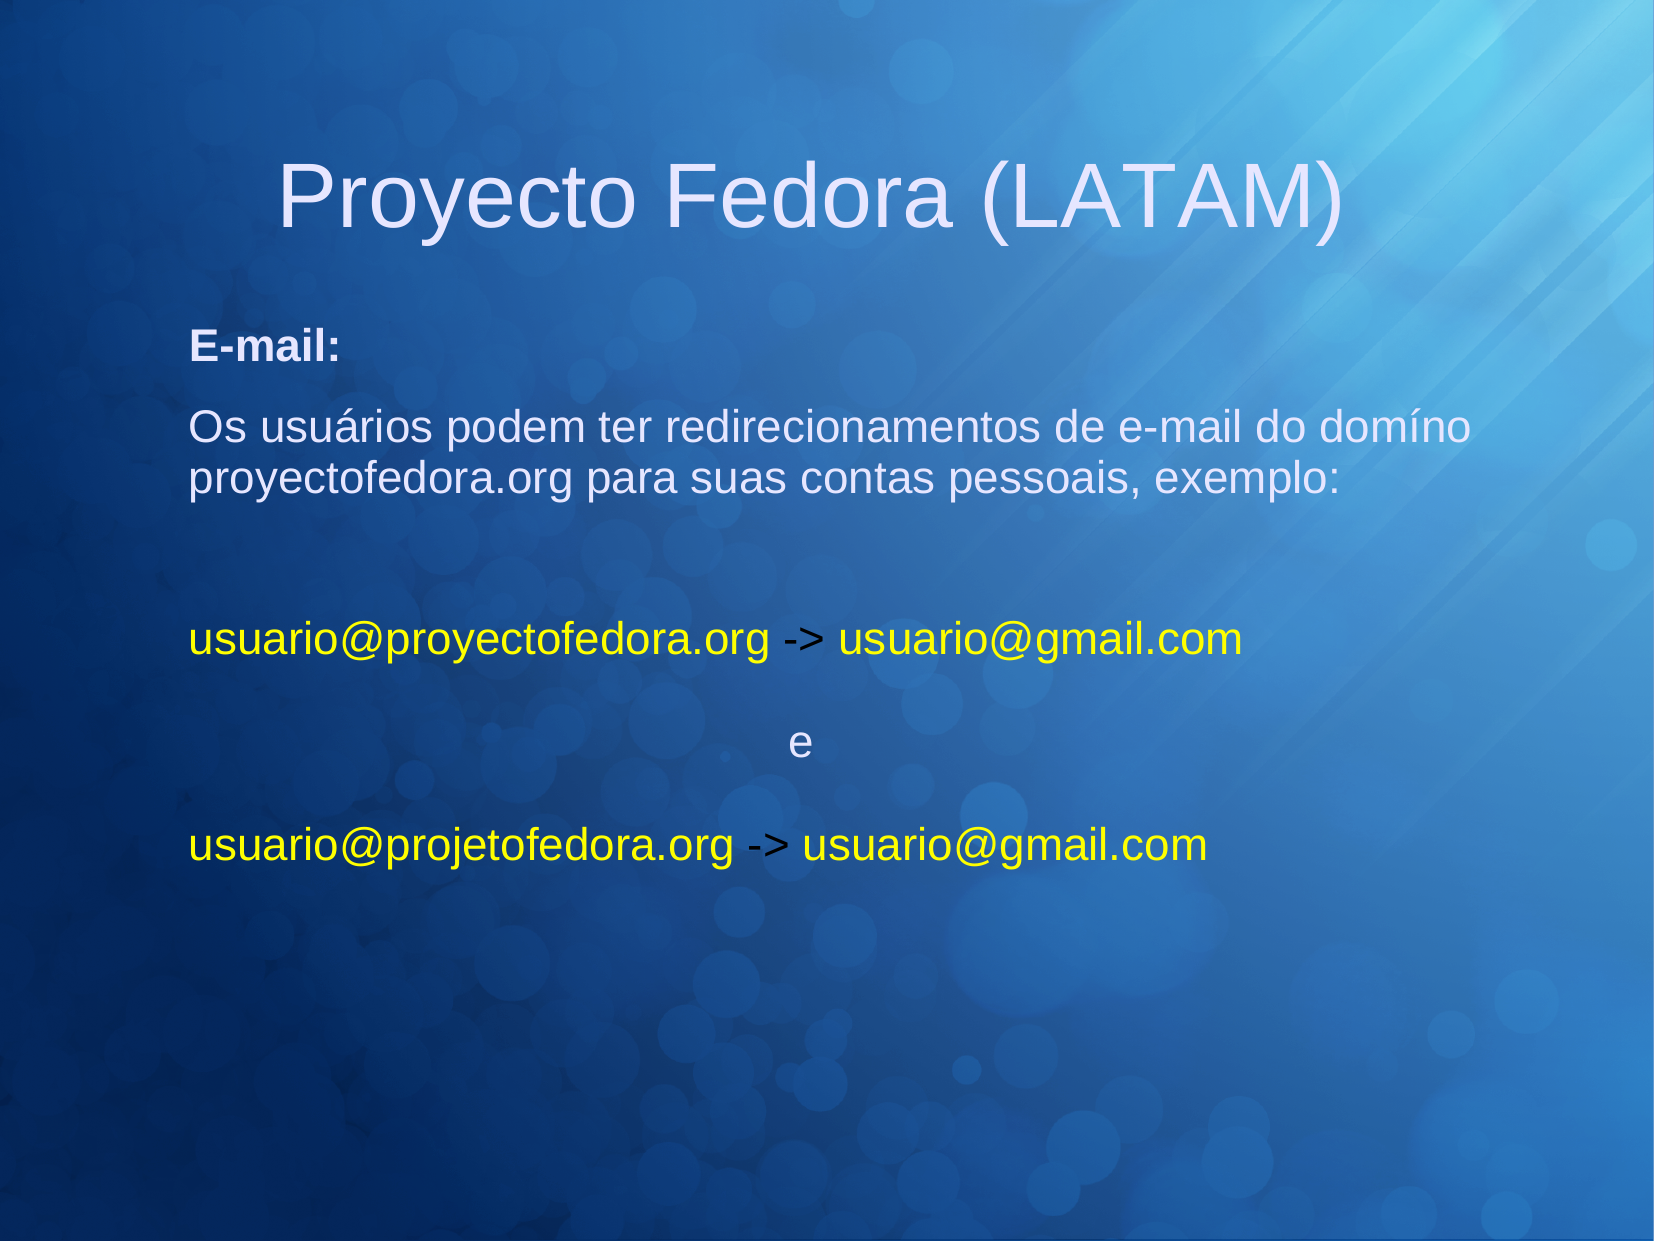

# Proyecto Fedora (LATAM)
E-mail:
Os usuários podem ter redirecionamentos de e-mail do domíno proyectofedora.org para suas contas pessoais, exemplo:
usuario@proyectofedora.org -> usuario@gmail.com
 				e
usuario@projetofedora.org -> usuario@gmail.com